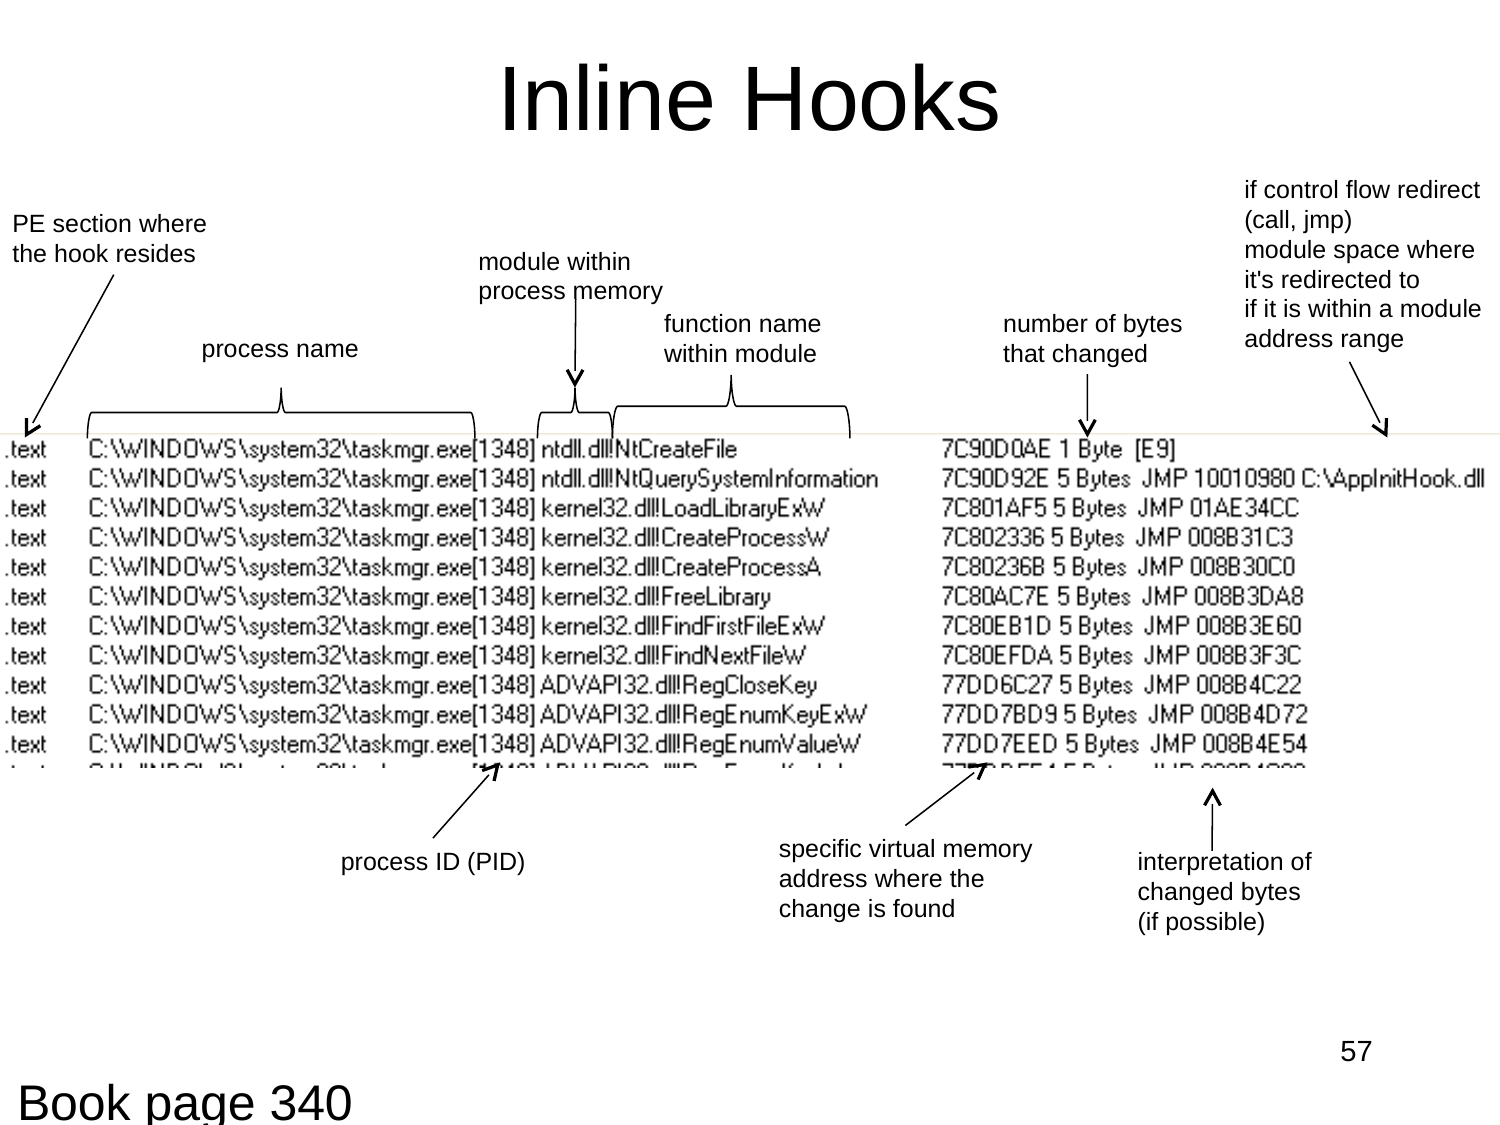

# Inline Hooks
if control flow redirect
(call, jmp)
module space where
it's redirected to
if it is within a module
address range
PE section where
the hook resides
module within
process memory
function name
within module
number of bytes
that changed
process name
specific virtual memory
address where the
change is found
process ID (PID)
interpretation of
changed bytes
(if possible)
Book page 340